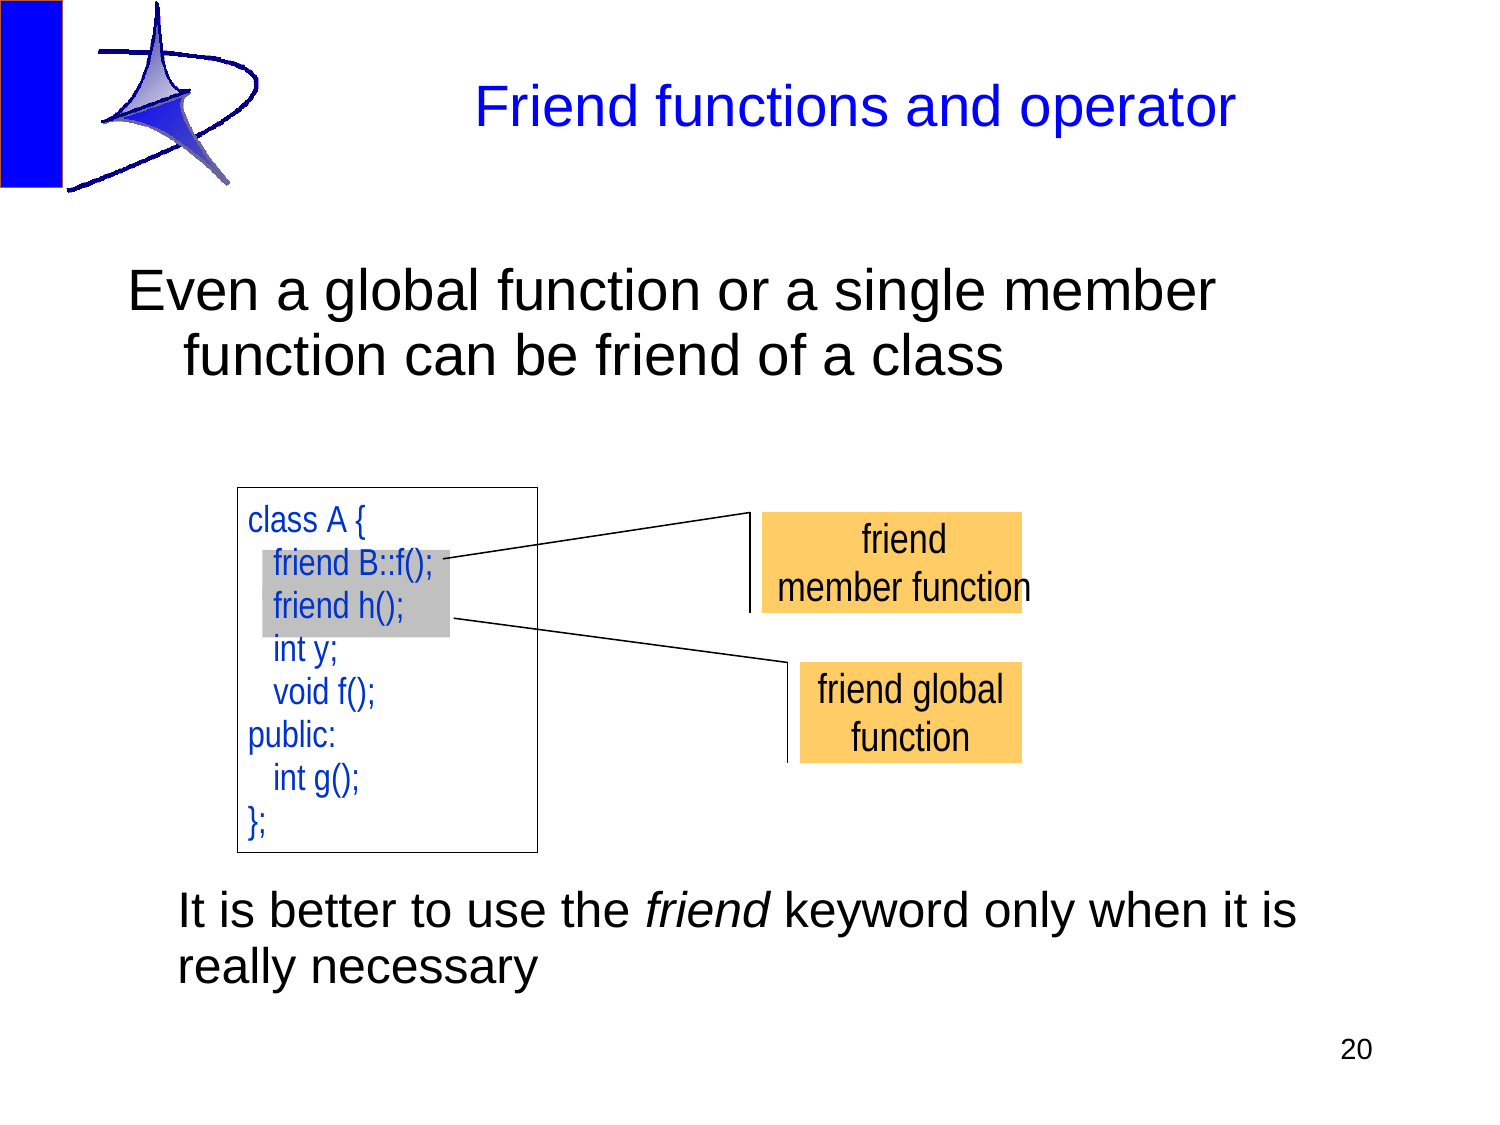

# Friend functions and operator
Even a global function or a single member function can be friend of a class
class A {
 friend B::f();
 friend h();
 int y;
 void f();
public:
 int g();
};
friend
member function
friend global
function
It is better to use the friend keyword only when it is really necessary
20